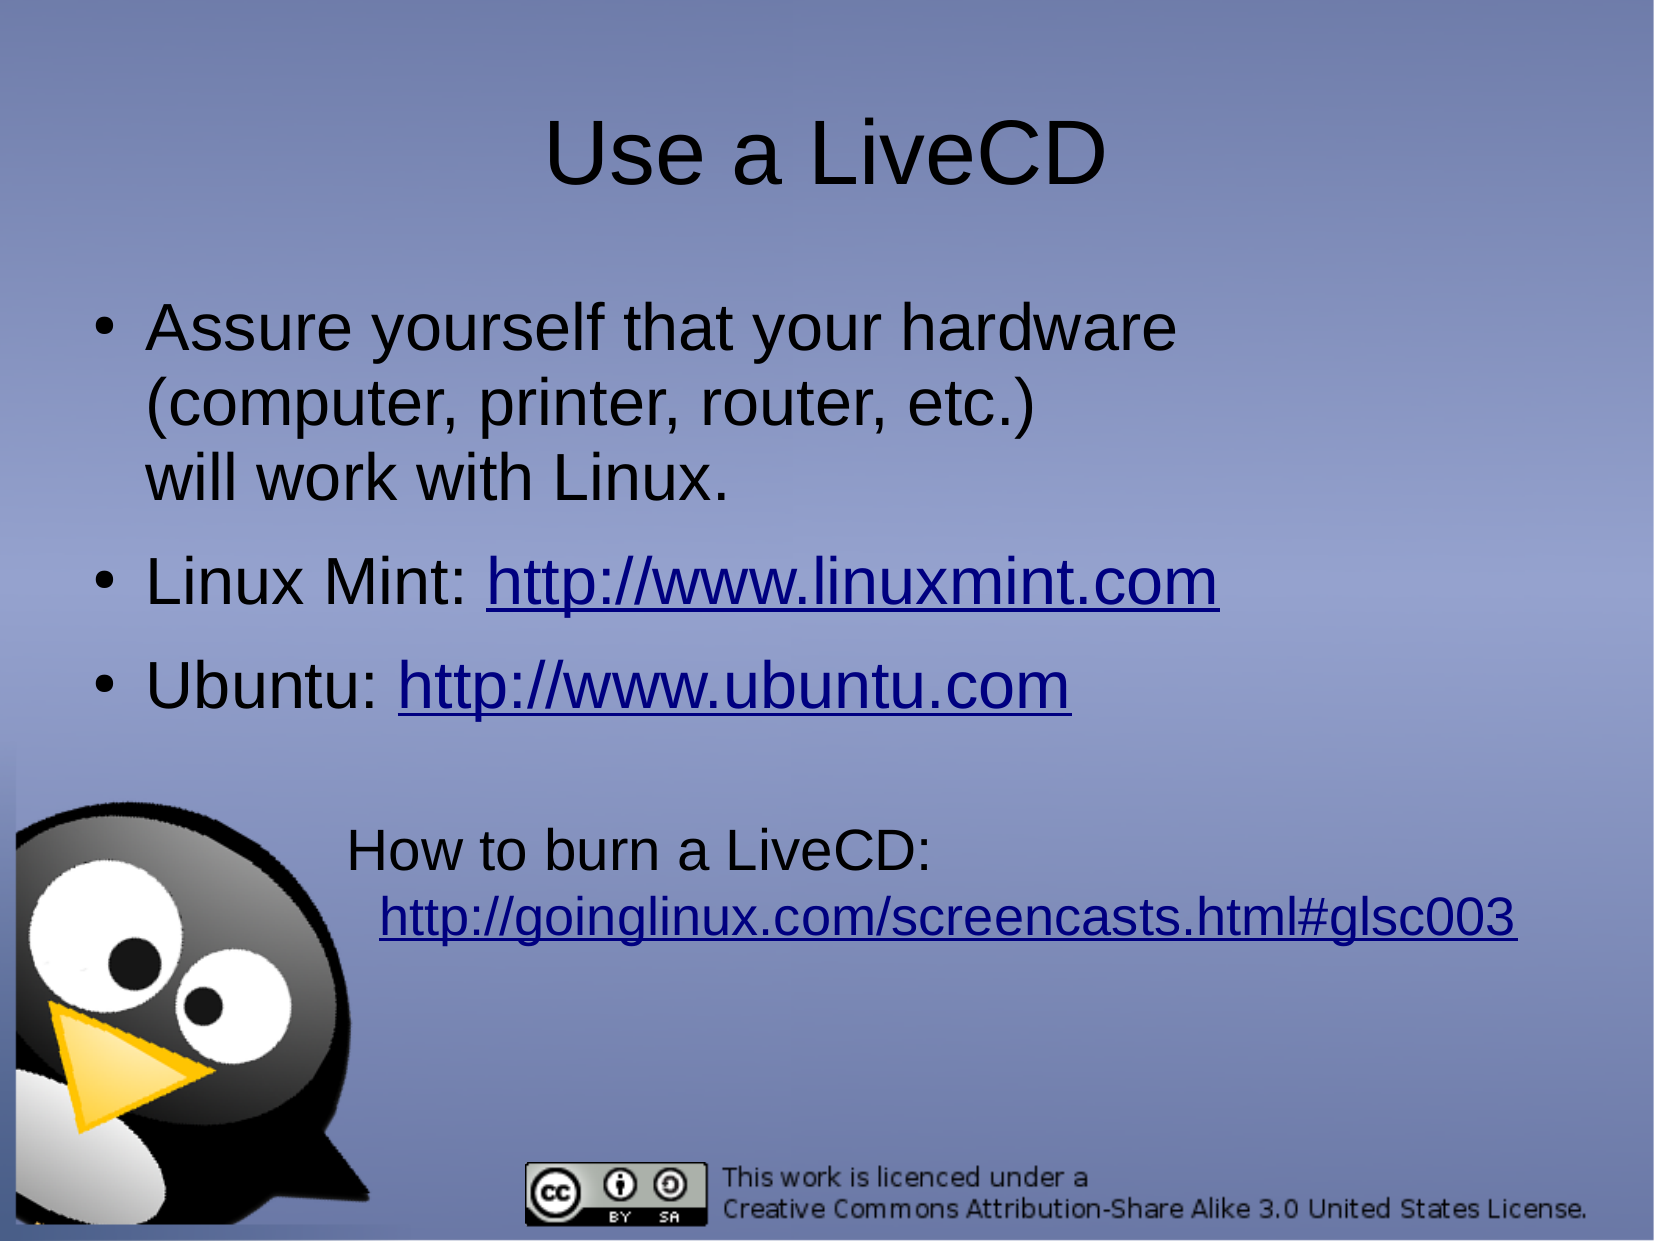

# Use a LiveCD
Assure yourself that your hardware
(computer, printer, router, etc.)
will work with Linux.
Linux Mint: http://www.linuxmint.com
Ubuntu: http://www.ubuntu.com
 How to burn a LiveCD:
 http://goinglinux.com/screencasts.html#glsc003